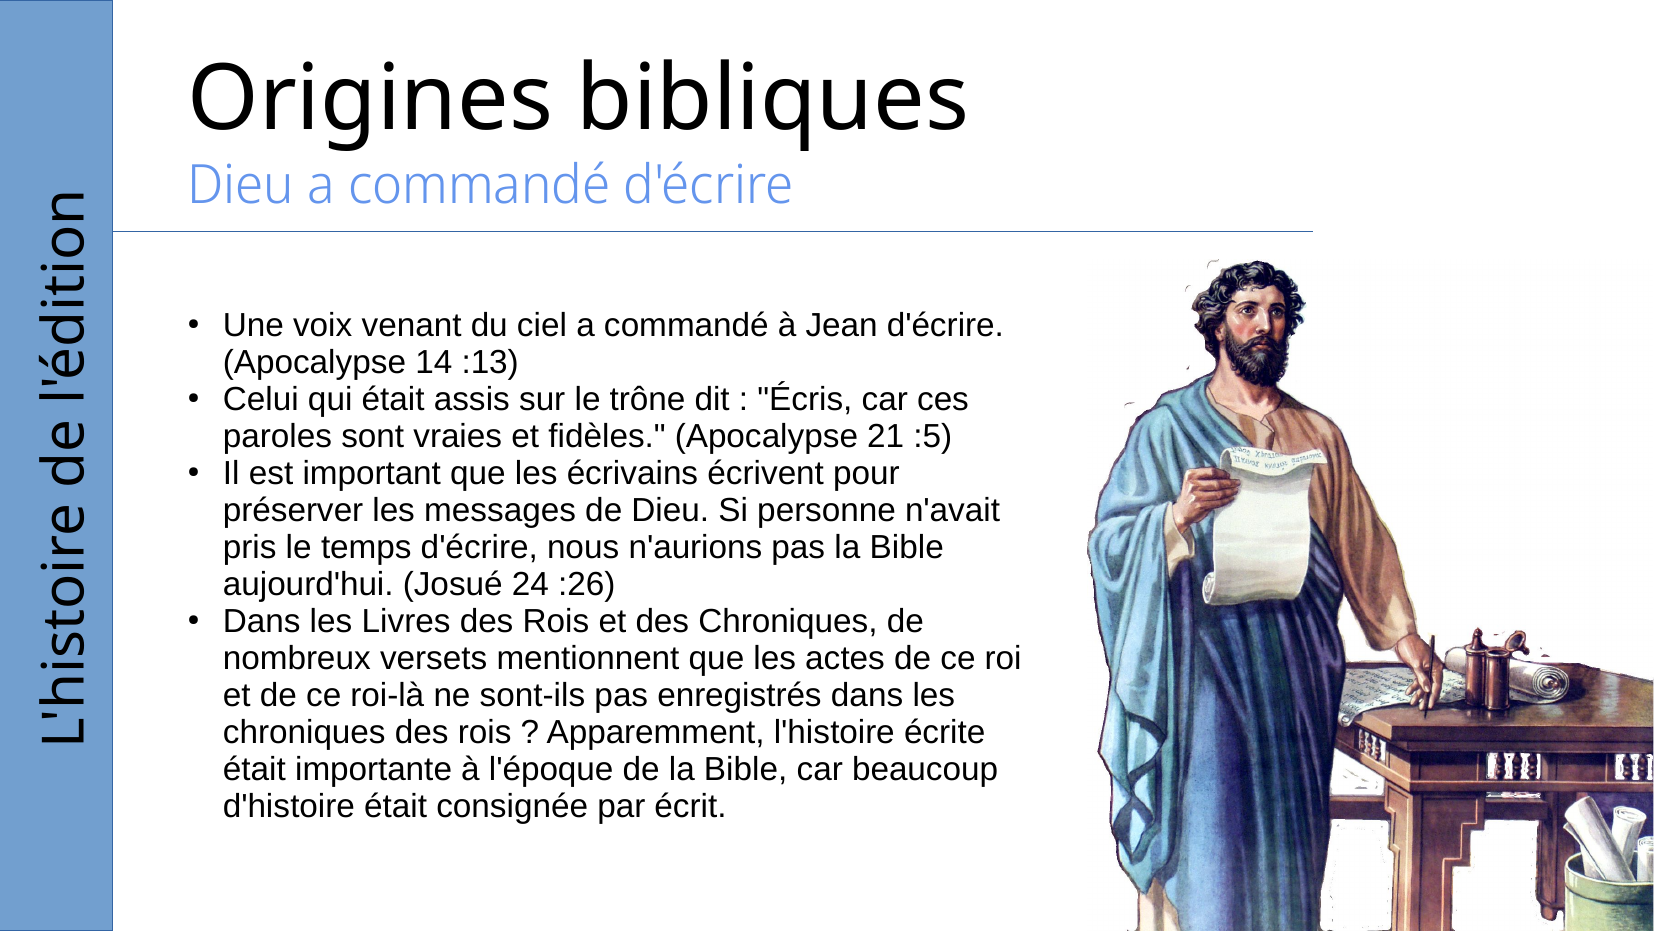

# Origines bibliques
Dieu a commandé d'écrire
Une voix venant du ciel a commandé à Jean d'écrire. (Apocalypse 14 :13)
Celui qui était assis sur le trône dit : "Écris, car ces paroles sont vraies et fidèles." (Apocalypse 21 :5)
Il est important que les écrivains écrivent pour préserver les messages de Dieu. Si personne n'avait pris le temps d'écrire, nous n'aurions pas la Bible aujourd'hui. (Josué 24 :26)
Dans les Livres des Rois et des Chroniques, de nombreux versets mentionnent que les actes de ce roi et de ce roi-là ne sont-ils pas enregistrés dans les chroniques des rois ? Apparemment, l'histoire écrite était importante à l'époque de la Bible, car beaucoup d'histoire était consignée par écrit.
L'histoire de l'édition